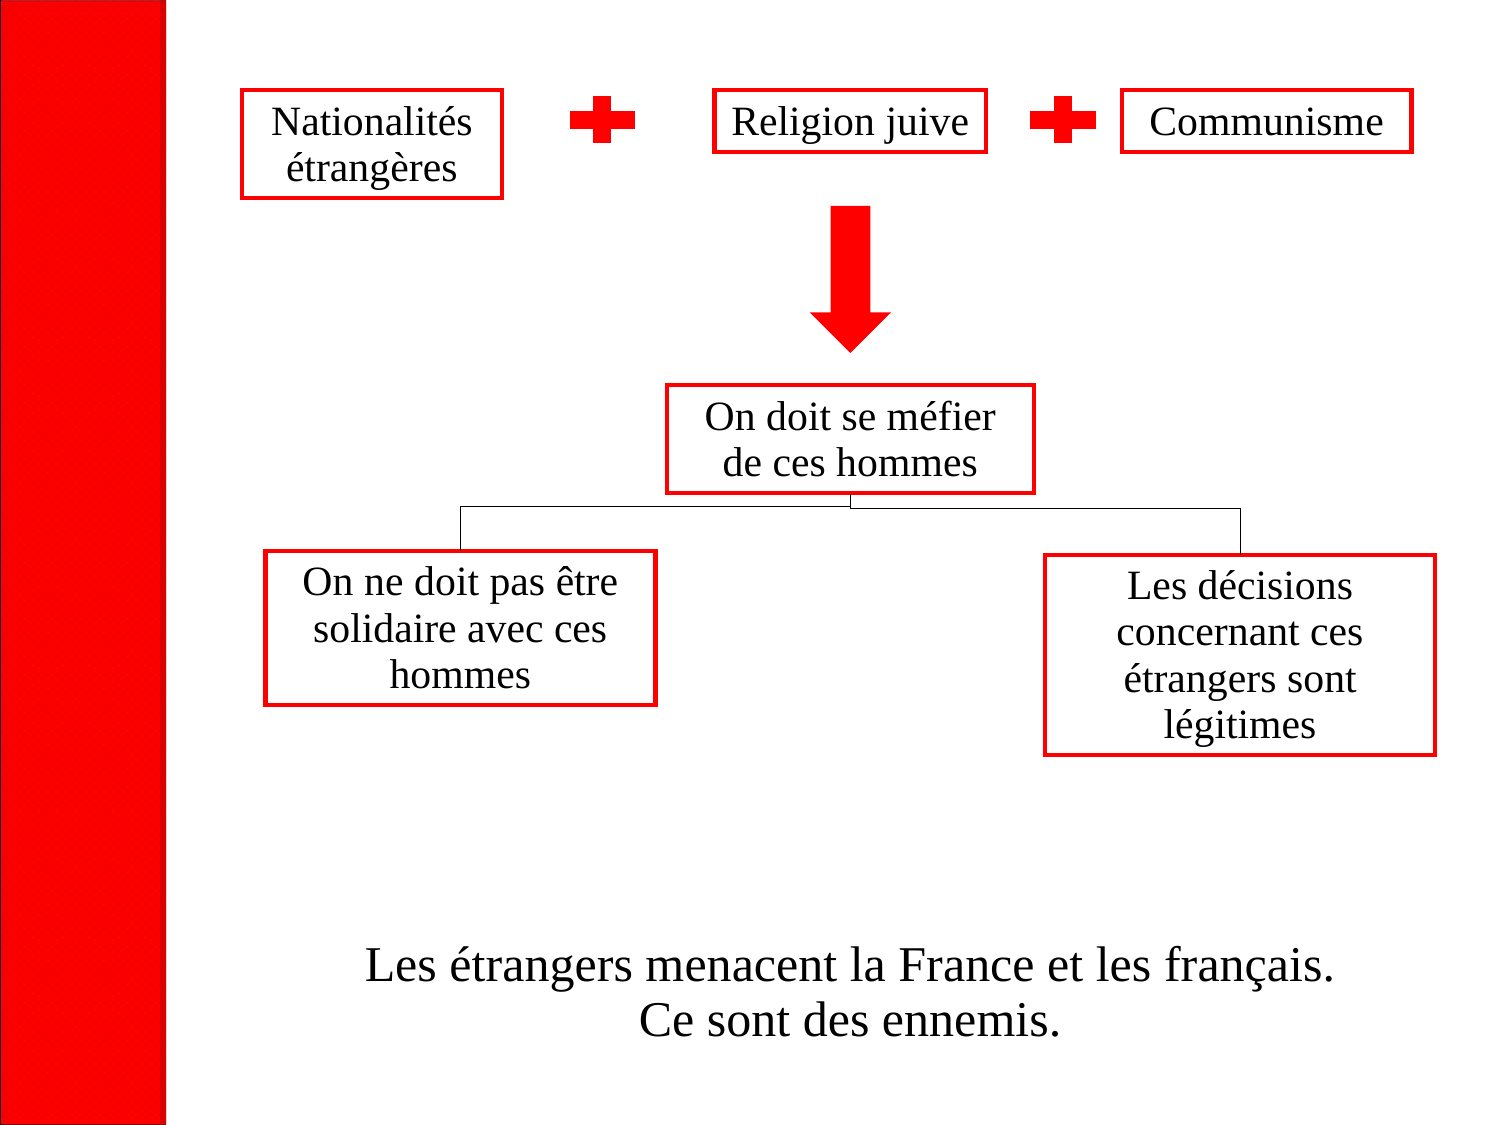

Nationalités étrangères
Religion juive
Communisme
On doit se méfier de ces hommes
On ne doit pas être solidaire avec ces hommes
Les décisions concernant ces étrangers sont légitimes
Les étrangers menacent la France et les français.
Ce sont des ennemis.